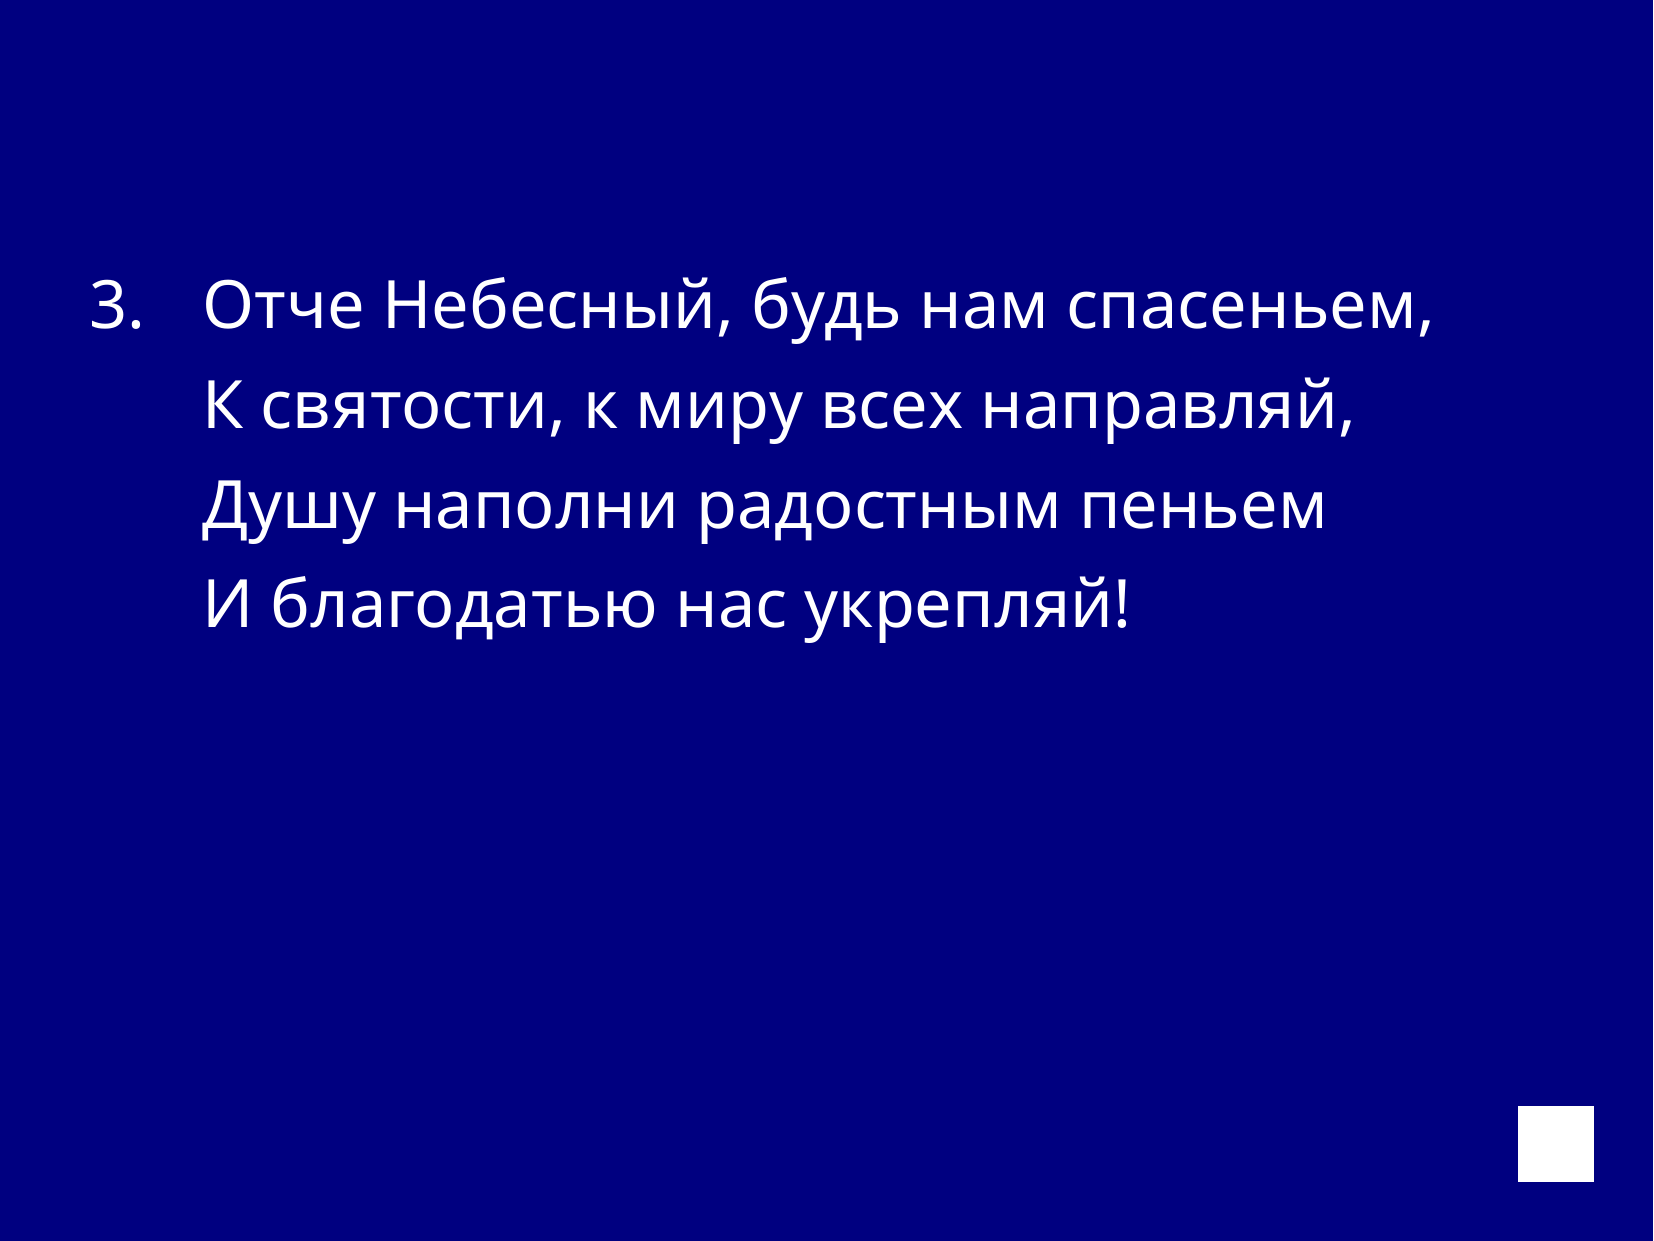

3.	Отче Небесный, будь нам спасеньем,
	К святости, к миру всех направляй,
	Душу наполни радостным пеньем
	И благодатью нас укрепляй!